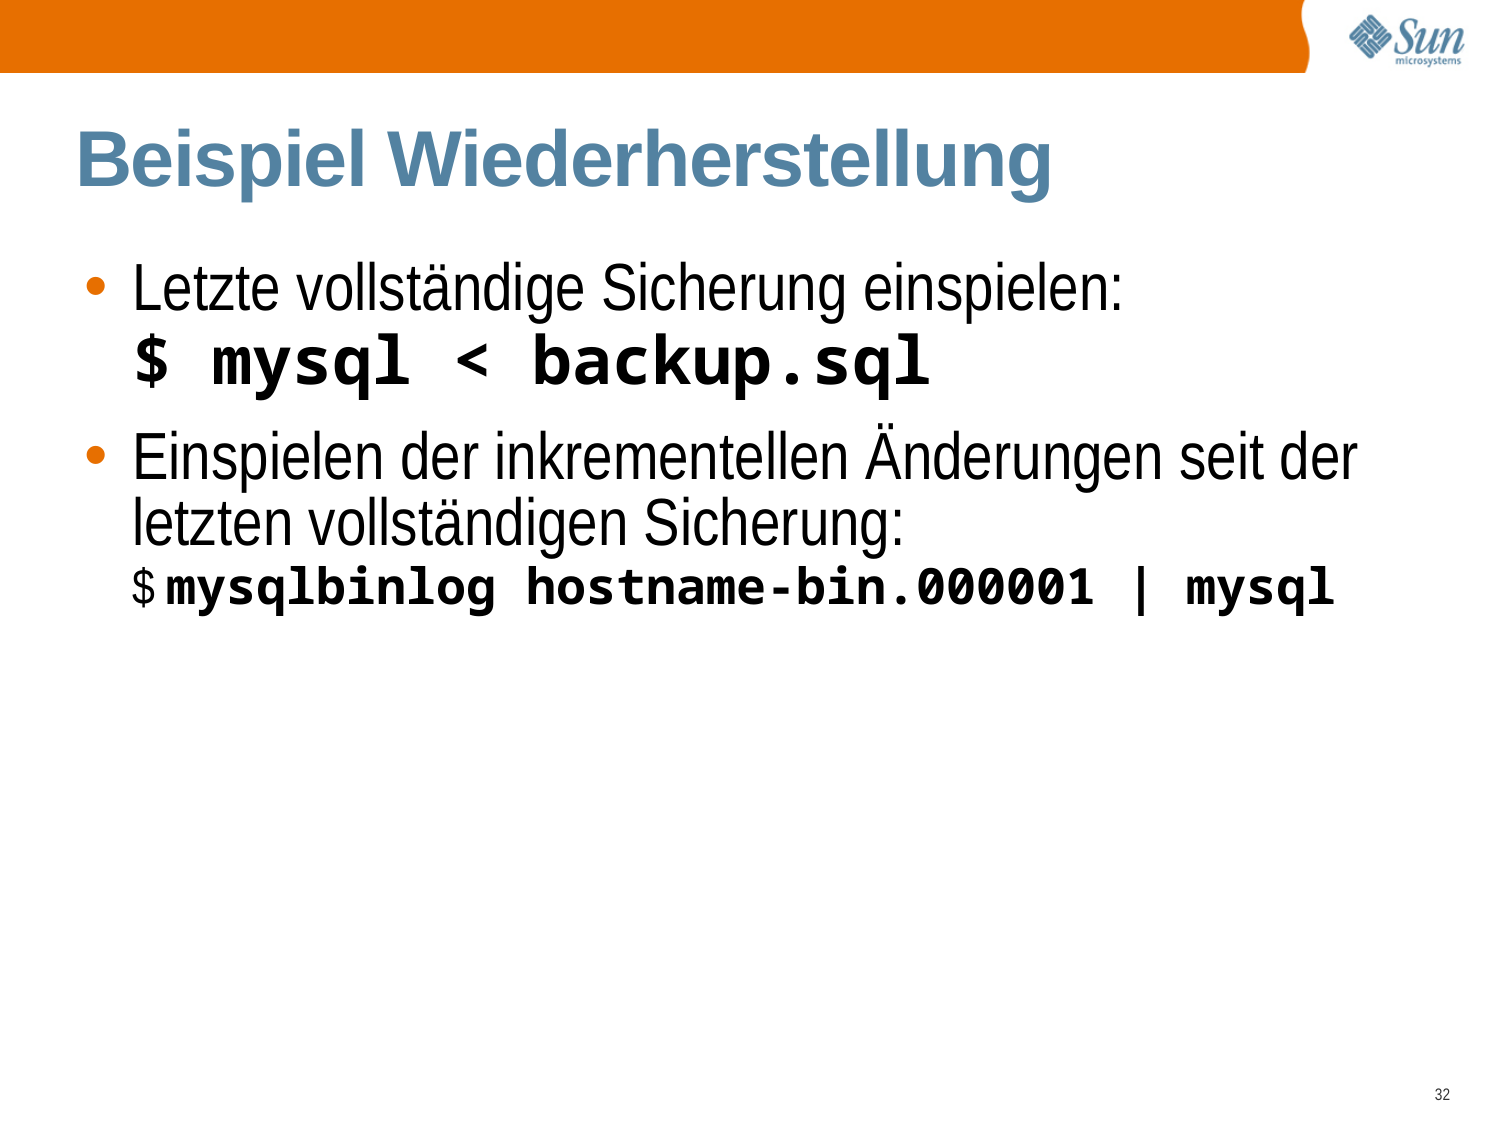

# Beispiel Wiederherstellung
Letzte vollständige Sicherung einspielen:
$ mysql < backup.sql
Einspielen der inkrementellen Änderungen seit der letzten vollständigen Sicherung:
$ mysqlbinlog hostname-bin.000001 | mysql